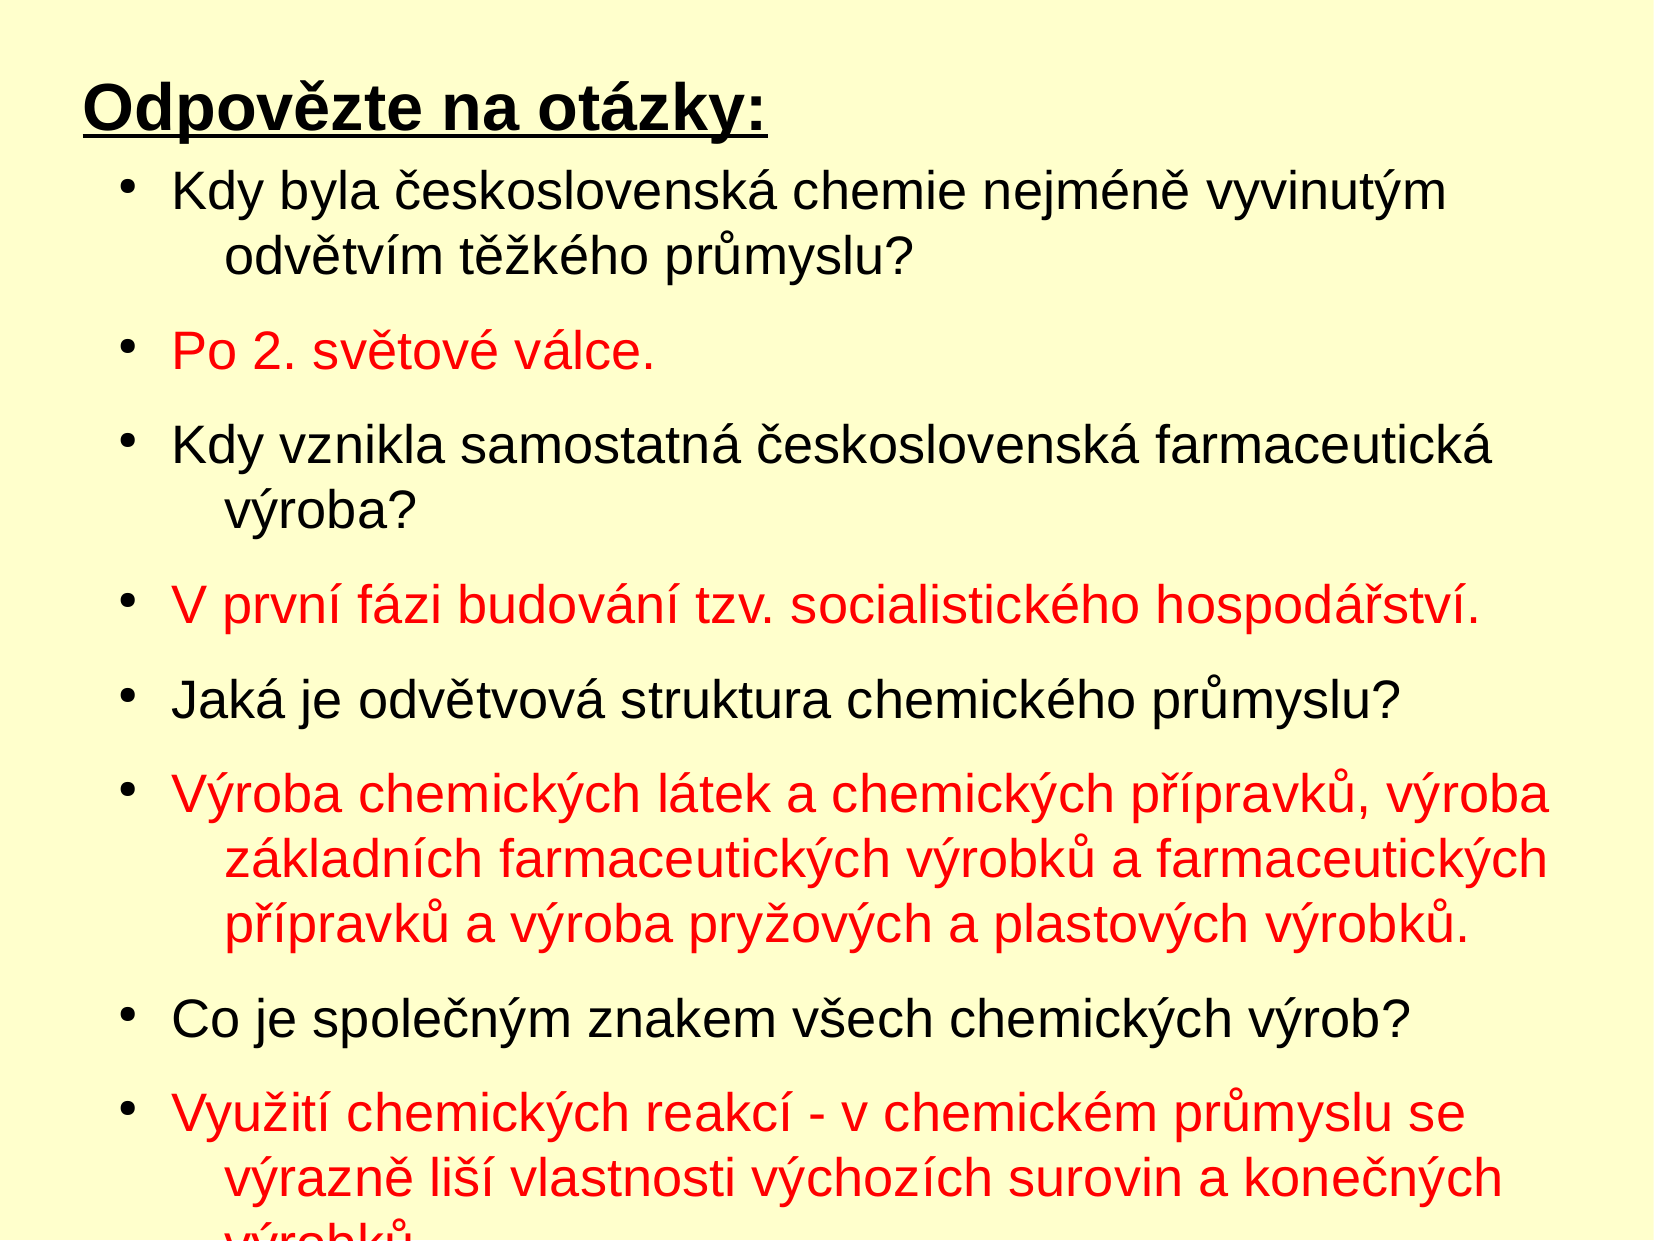

# Odpovězte na otázky:
Kdy byla československá chemie nejméně vyvinutým odvětvím těžkého průmyslu?
Po 2. světové válce.
Kdy vznikla samostatná československá farmaceutická výroba?
V první fázi budování tzv. socialistického hospodářství.
Jaká je odvětvová struktura chemického průmyslu?
Výroba chemických látek a chemických přípravků, výroba základních farmaceutických výrobků a farmaceutických přípravků a výroba pryžových a plastových výrobků.
Co je společným znakem všech chemických výrob?
Využití chemických reakcí - v chemickém průmyslu se výrazně liší vlastnosti výchozích surovin a konečných výrobků.